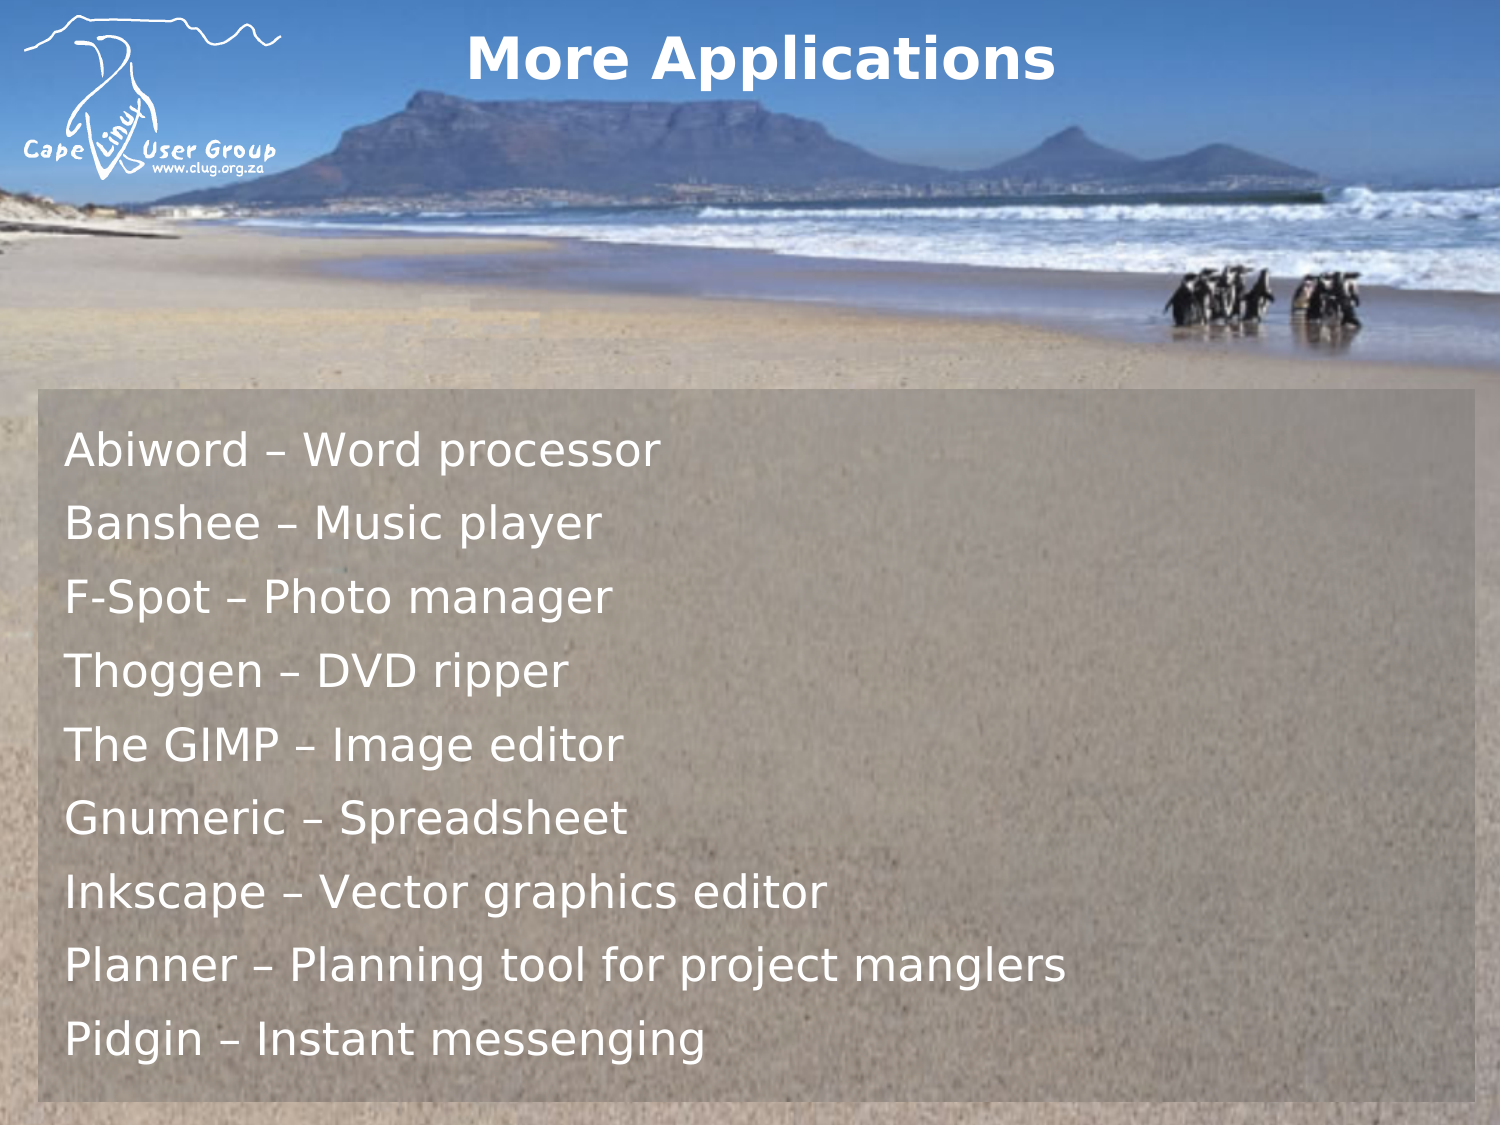

# More Applications
Abiword – Word processor
Banshee – Music player
F-Spot – Photo manager
Thoggen – DVD ripper
The GIMP – Image editor
Gnumeric – Spreadsheet
Inkscape – Vector graphics editor
Planner – Planning tool for project manglers
Pidgin – Instant messenging